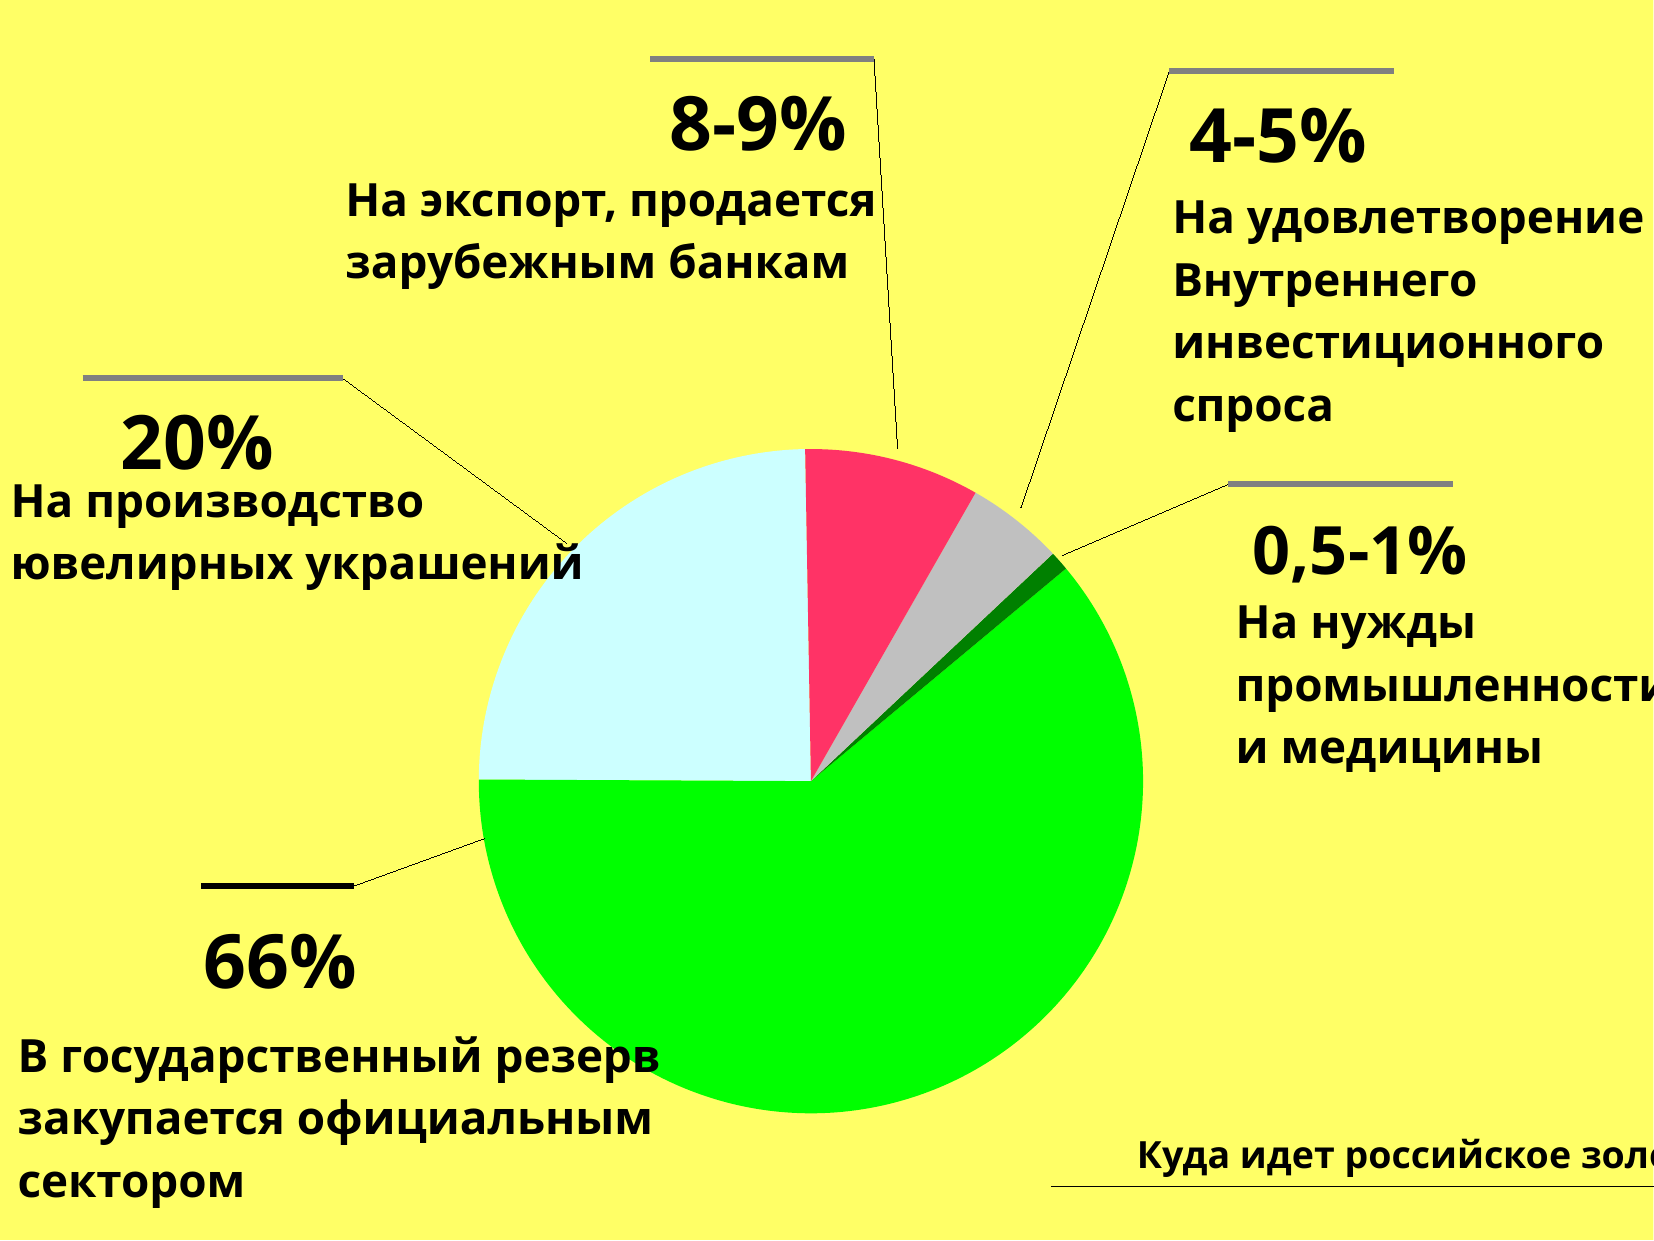

8-9%
4-5%
На экспорт, продается
зарубежным банкам
На удовлетворение
Внутреннего
инвестиционного
спроса
### Chart
| Category | Столбец 1 | Столбец 2 | Столбец 3 |
|---|---|---|---|
| 20% | 0.26 | None | None |
| 66% | 0.645 | 0.0 | 0.0 |
| 1% | 0.01 | None | None |
| 9% | 0.05 | None | None |
| 5% | 0.09 | 0.0 | 0.0 |
20%
На производство
ювелирных украшений
0,5-1%
На нужды
промышленности
и медицины
66%
В государственный резерв
закупается официальным
сектором
Куда идет российское золото?